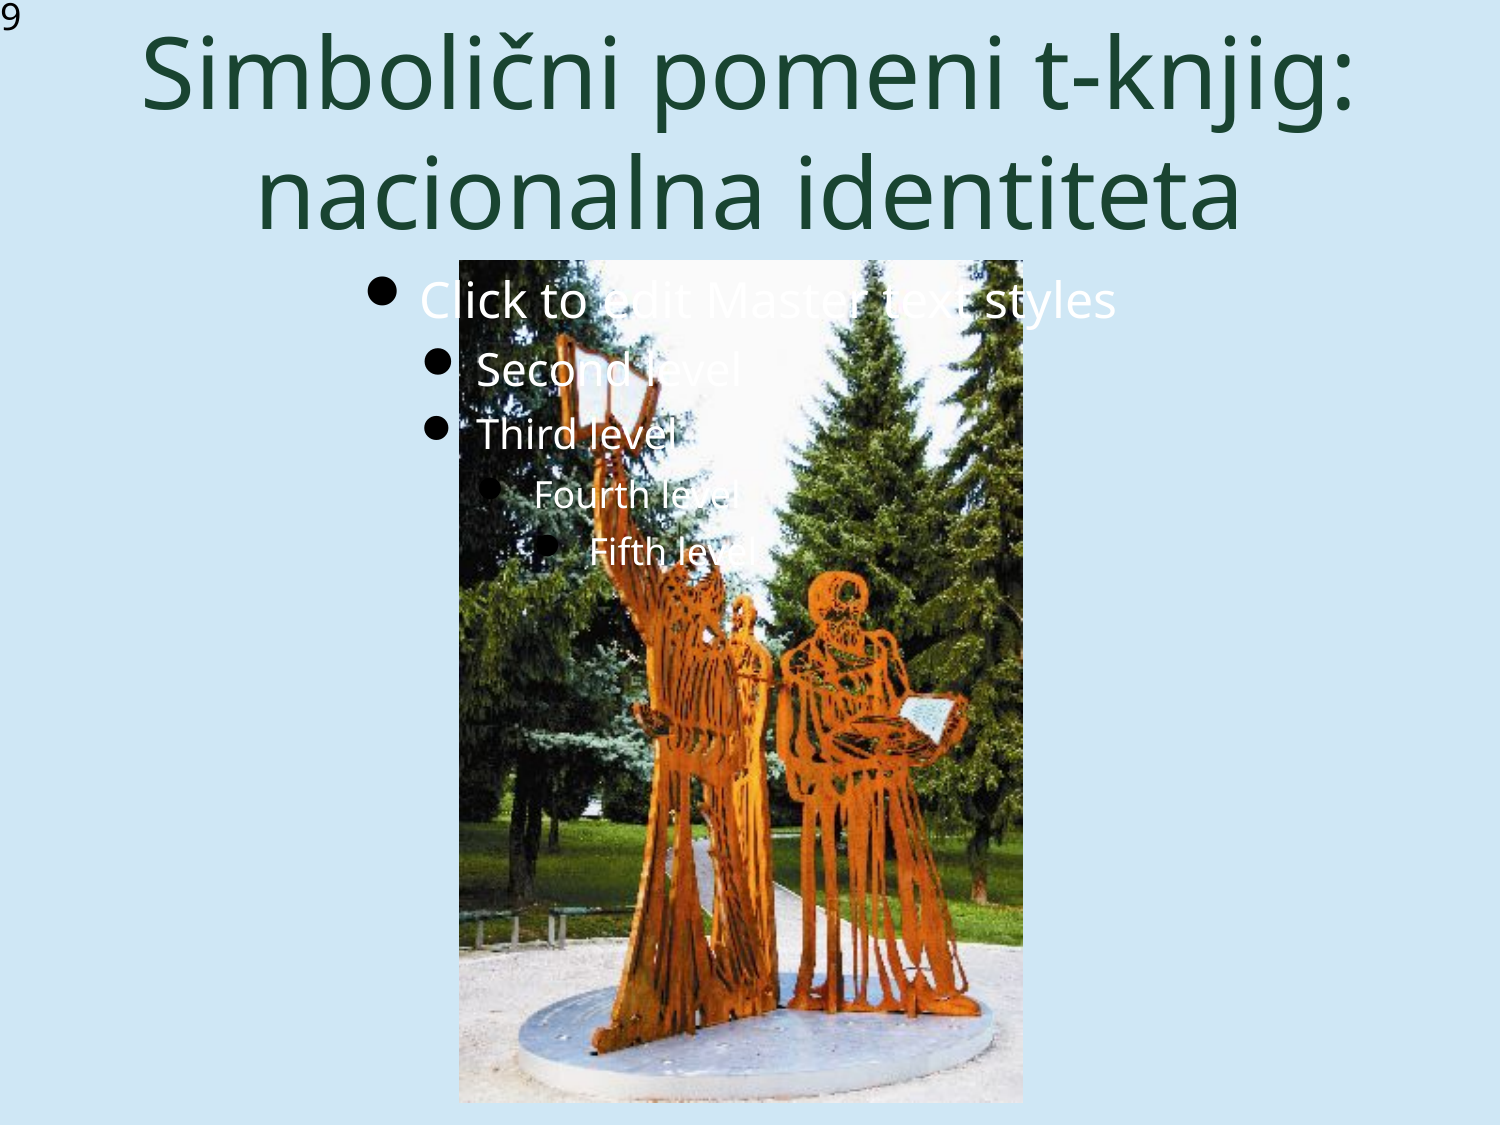

# Simbolični pomeni t-knjig: nacionalna identiteta
Click to edit Master text styles
Second level
Third level
Fourth level
Fifth level